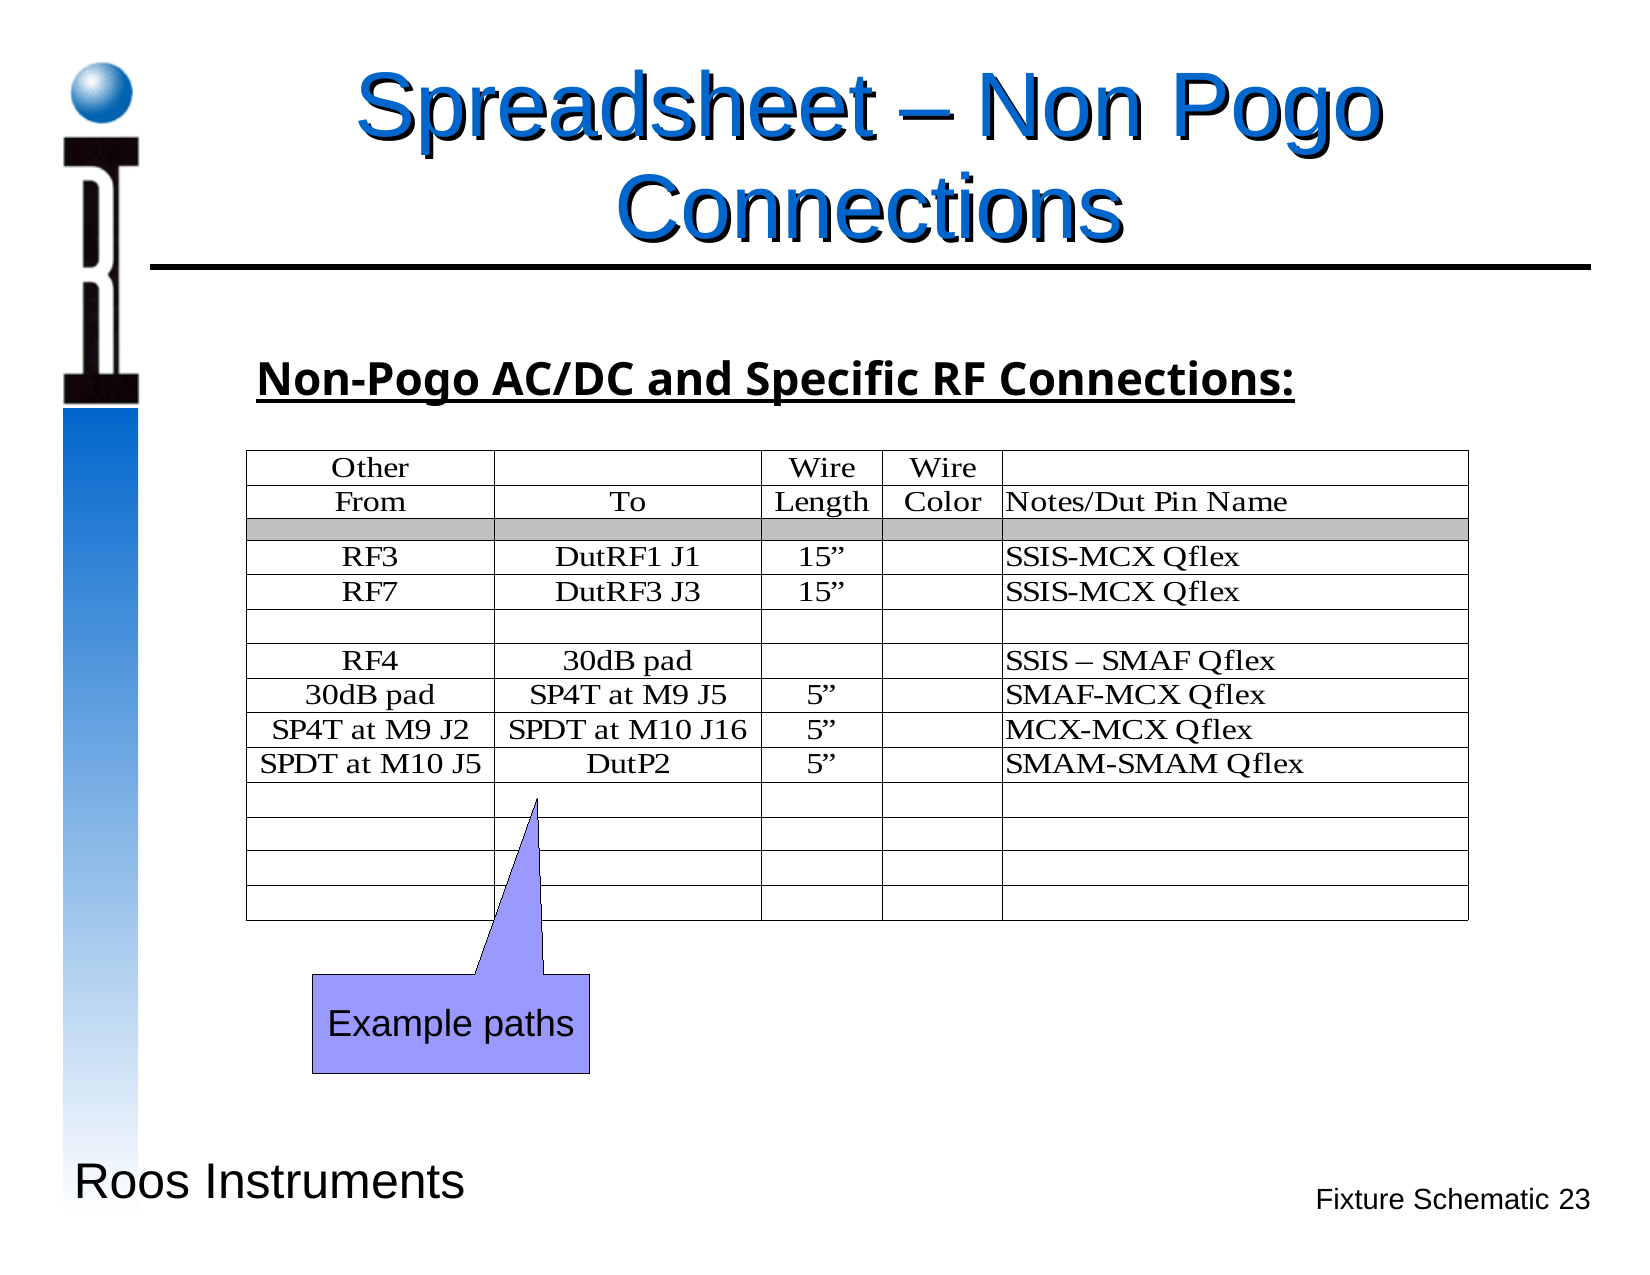

# Spreadsheet – Non Pogo Connections
Non-Pogo AC/DC and Specific RF Connections:
Example paths
23